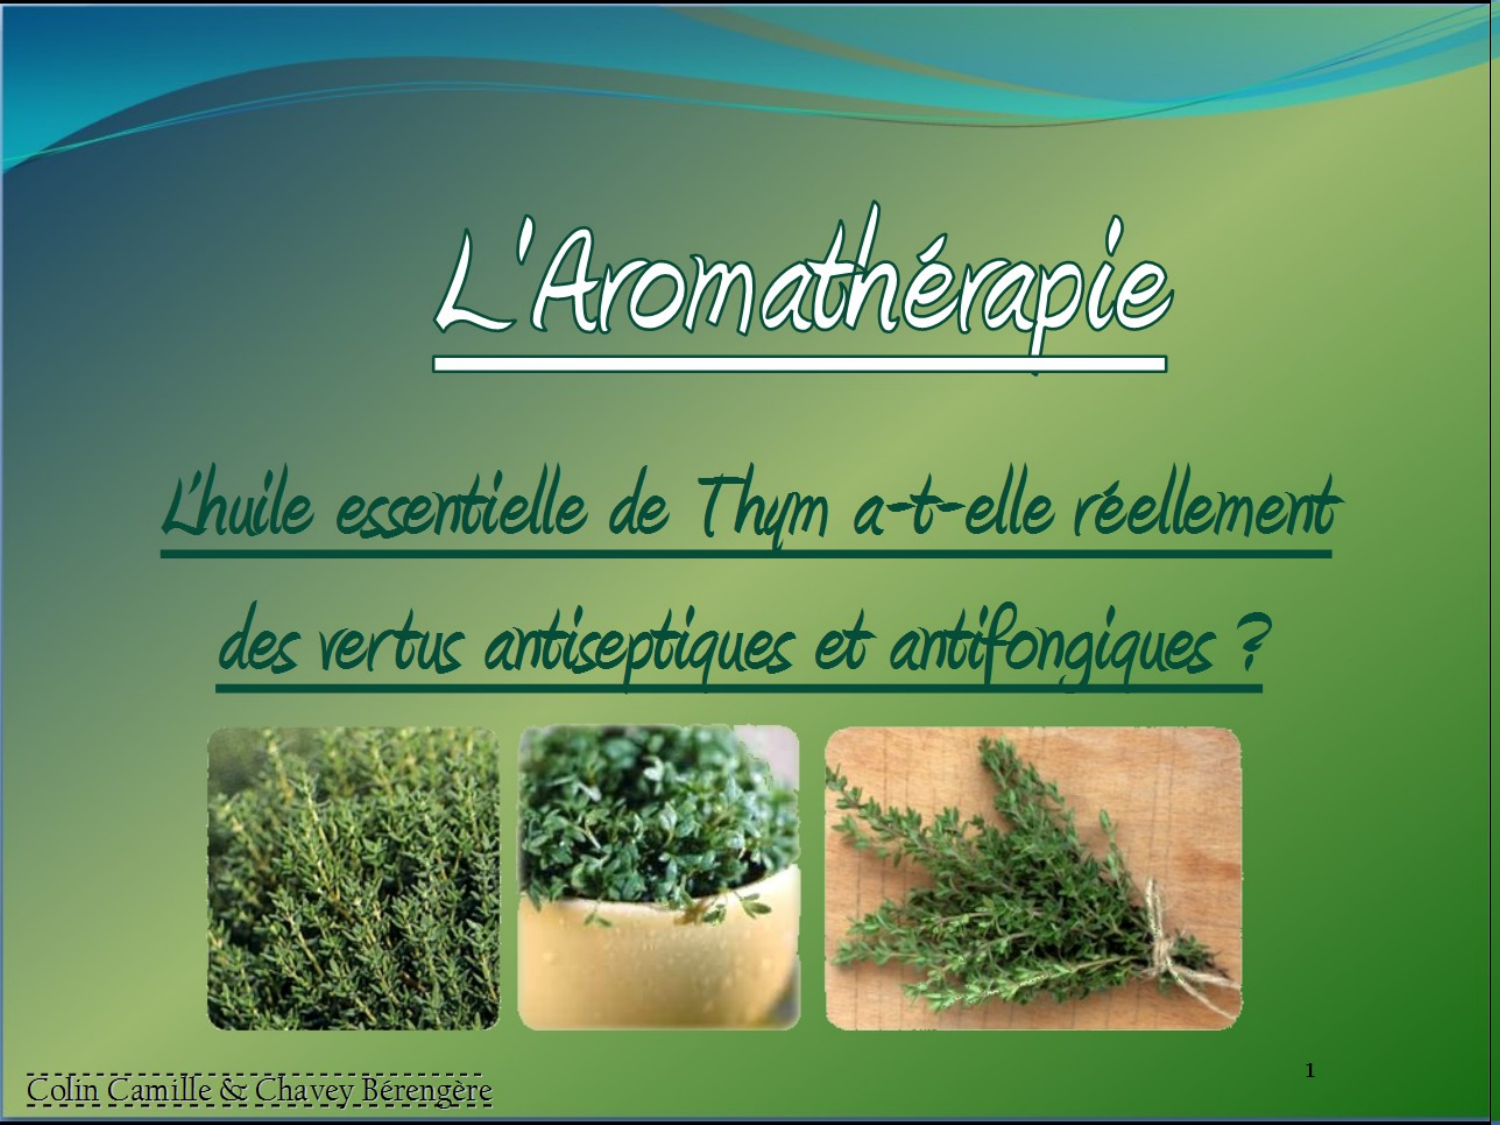

# L'Aromathérapie
1
Colin Camille & Chavey Bérengère